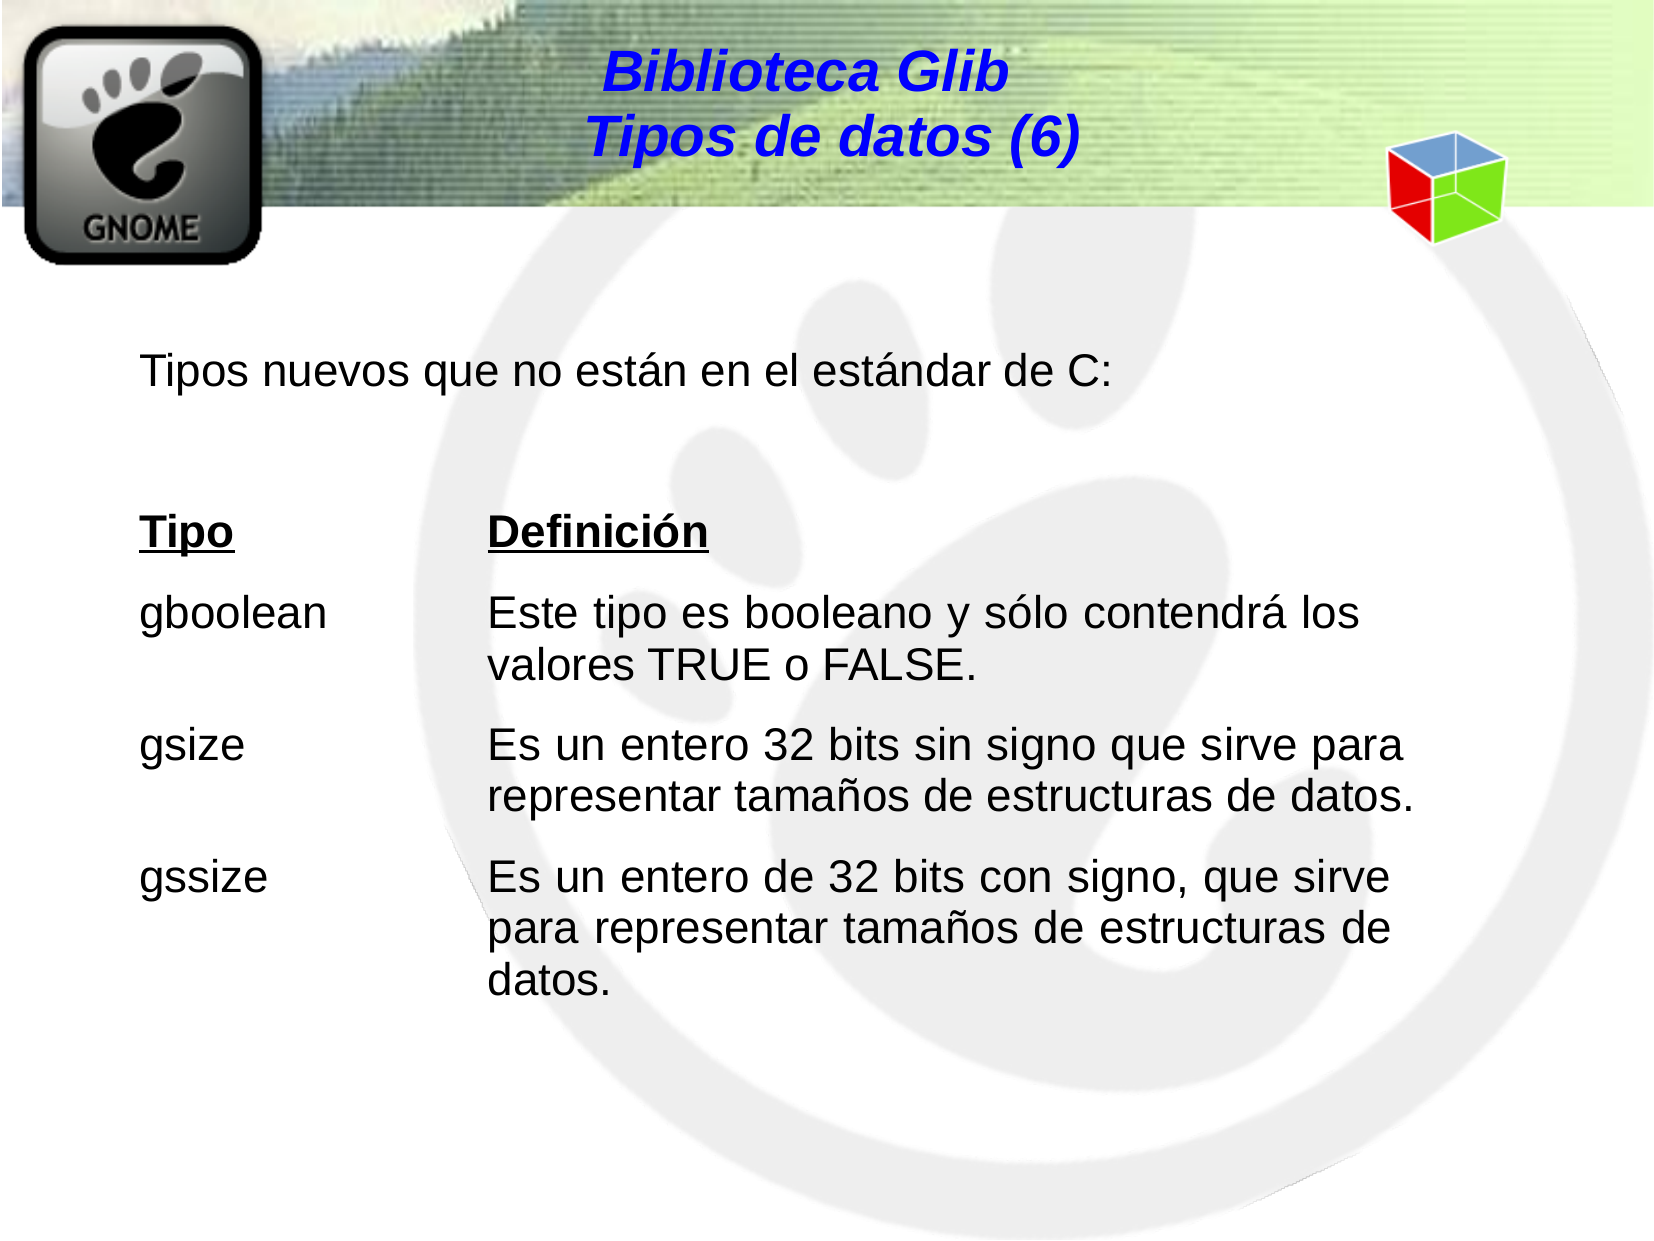

# Biblioteca Glib Tipos de datos (6)
Tipos nuevos que no están en el estándar de C:
Tipo				Definición
gboolean			Este tipo es booleano y sólo contendrá los 							valores TRUE o FALSE.
gsize				Es un entero 32 bits sin signo que sirve para 						representar tamaños de estructuras de datos.
gssize			Es un entero de 32 bits con signo, que sirve 						para representar tamaños de estructuras de 						datos.